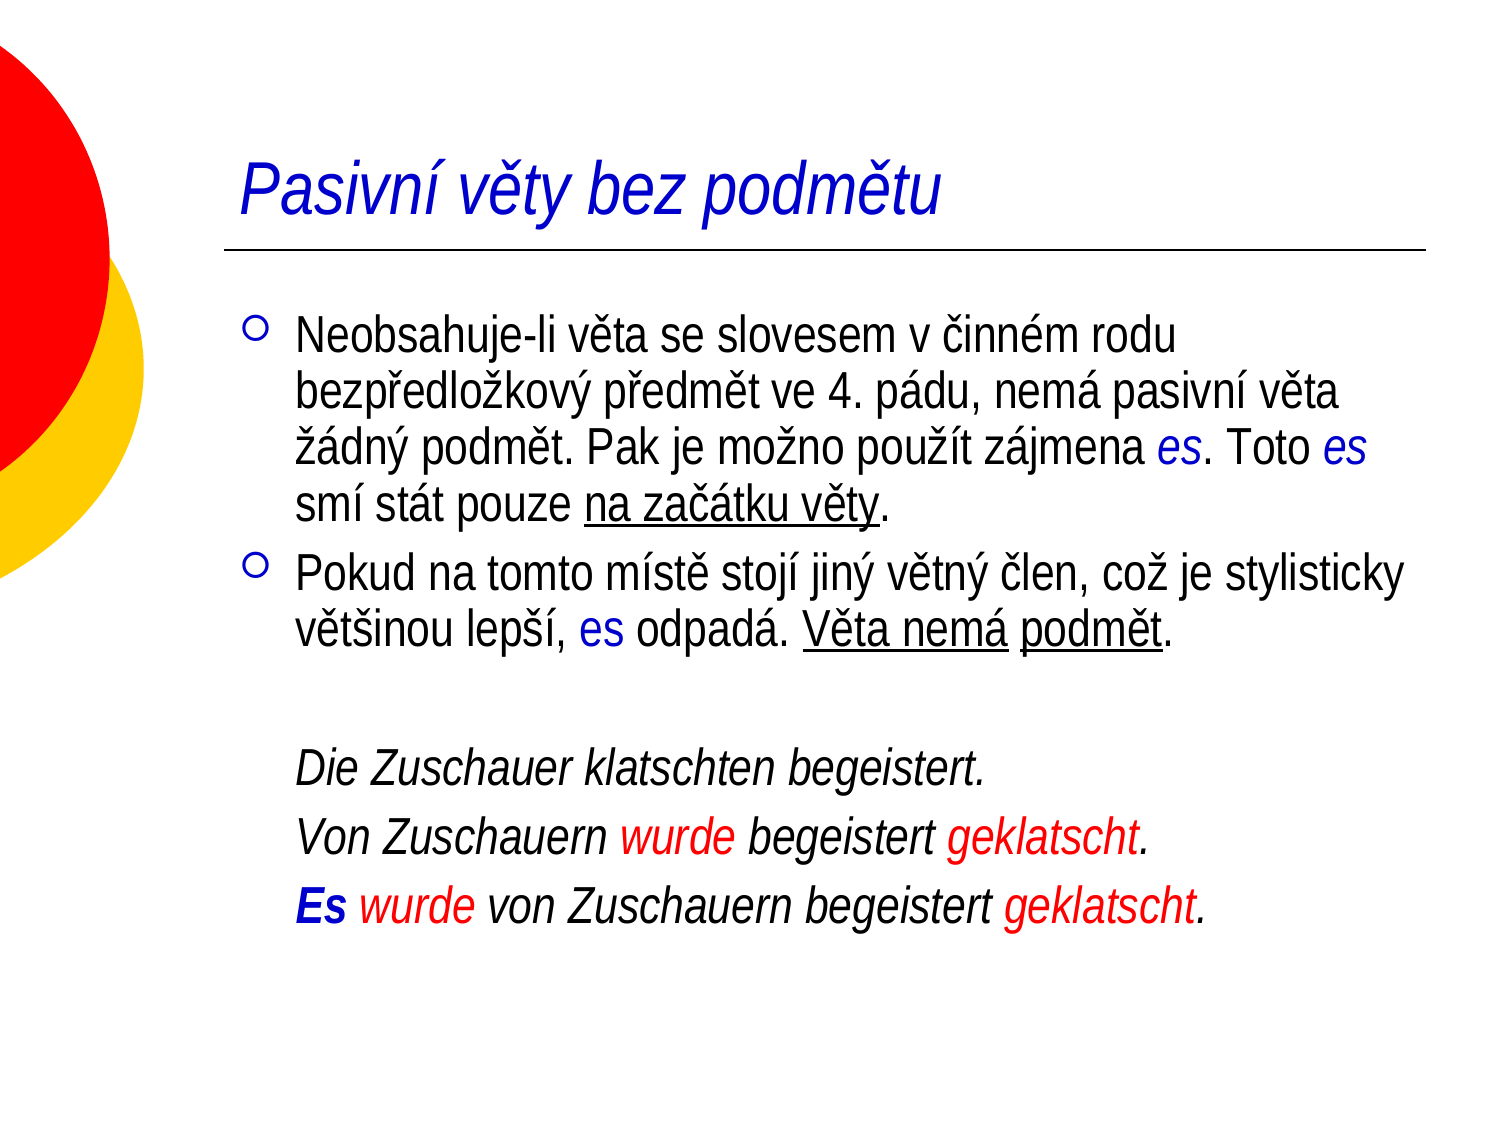

# Pasivní věty bez podmětu
Neobsahuje-li věta se slovesem v činném rodu bezpředložkový předmět ve 4. pádu, nemá pasivní věta žádný podmět. Pak je možno použít zájmena es. Toto es smí stát pouze na začátku věty.
Pokud na tomto místě stojí jiný větný člen, což je stylisticky většinou lepší, es odpadá. Věta nemá podmět.
	Die Zuschauer klatschten begeistert.
	Von Zuschauern wurde begeistert geklatscht.
	Es wurde von Zuschauern begeistert geklatscht.